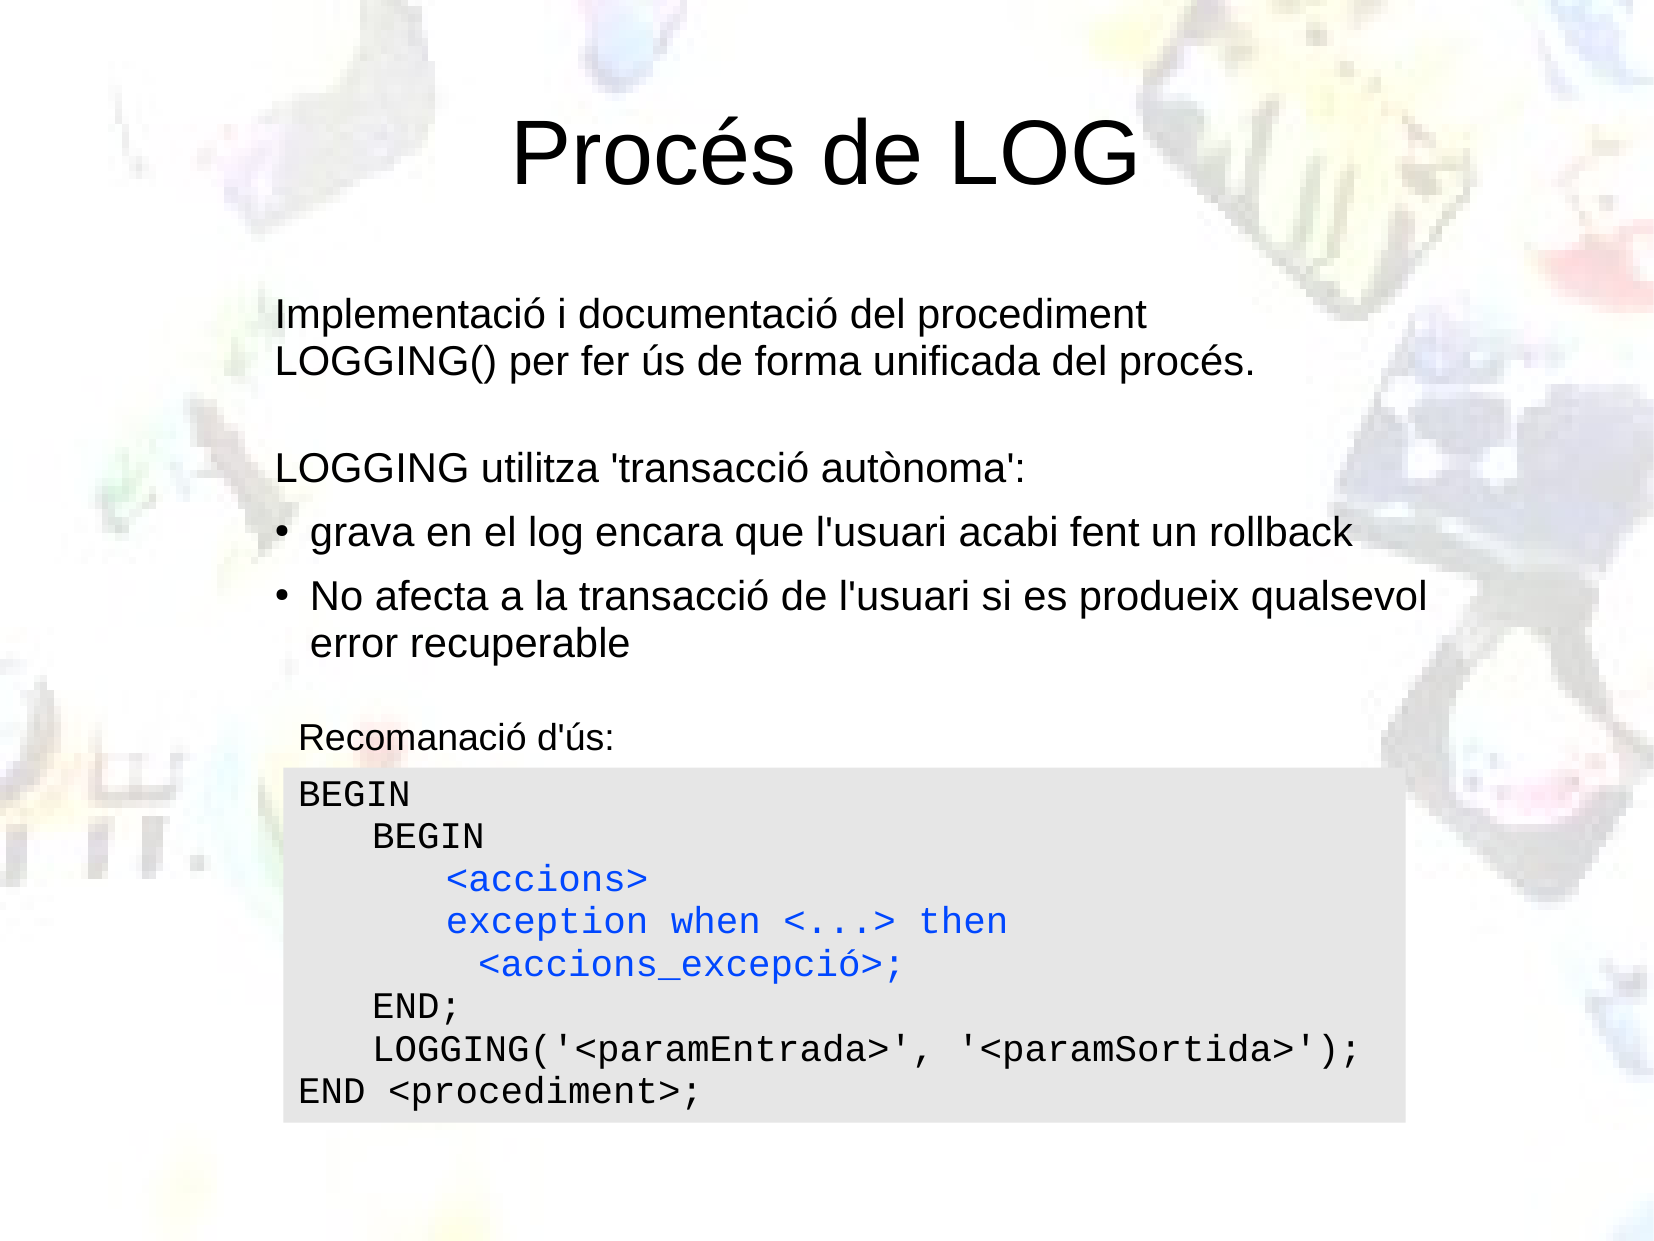

# Procés de LOG
Implementació i documentació del procediment LOGGING() per fer ús de forma unificada del procés.
LOGGING utilitza 'transacció autònoma':
grava en el log encara que l'usuari acabi fent un rollback
No afecta a la transacció de l'usuari si es produeix qualsevol error recuperable
Recomanació d'ús:
BEGIN
	BEGIN
 		<accions>
 	exception when <...> then
 <accions_excepció>;
	END;
	LOGGING('<paramEntrada>', '<paramSortida>');
END <procediment>;